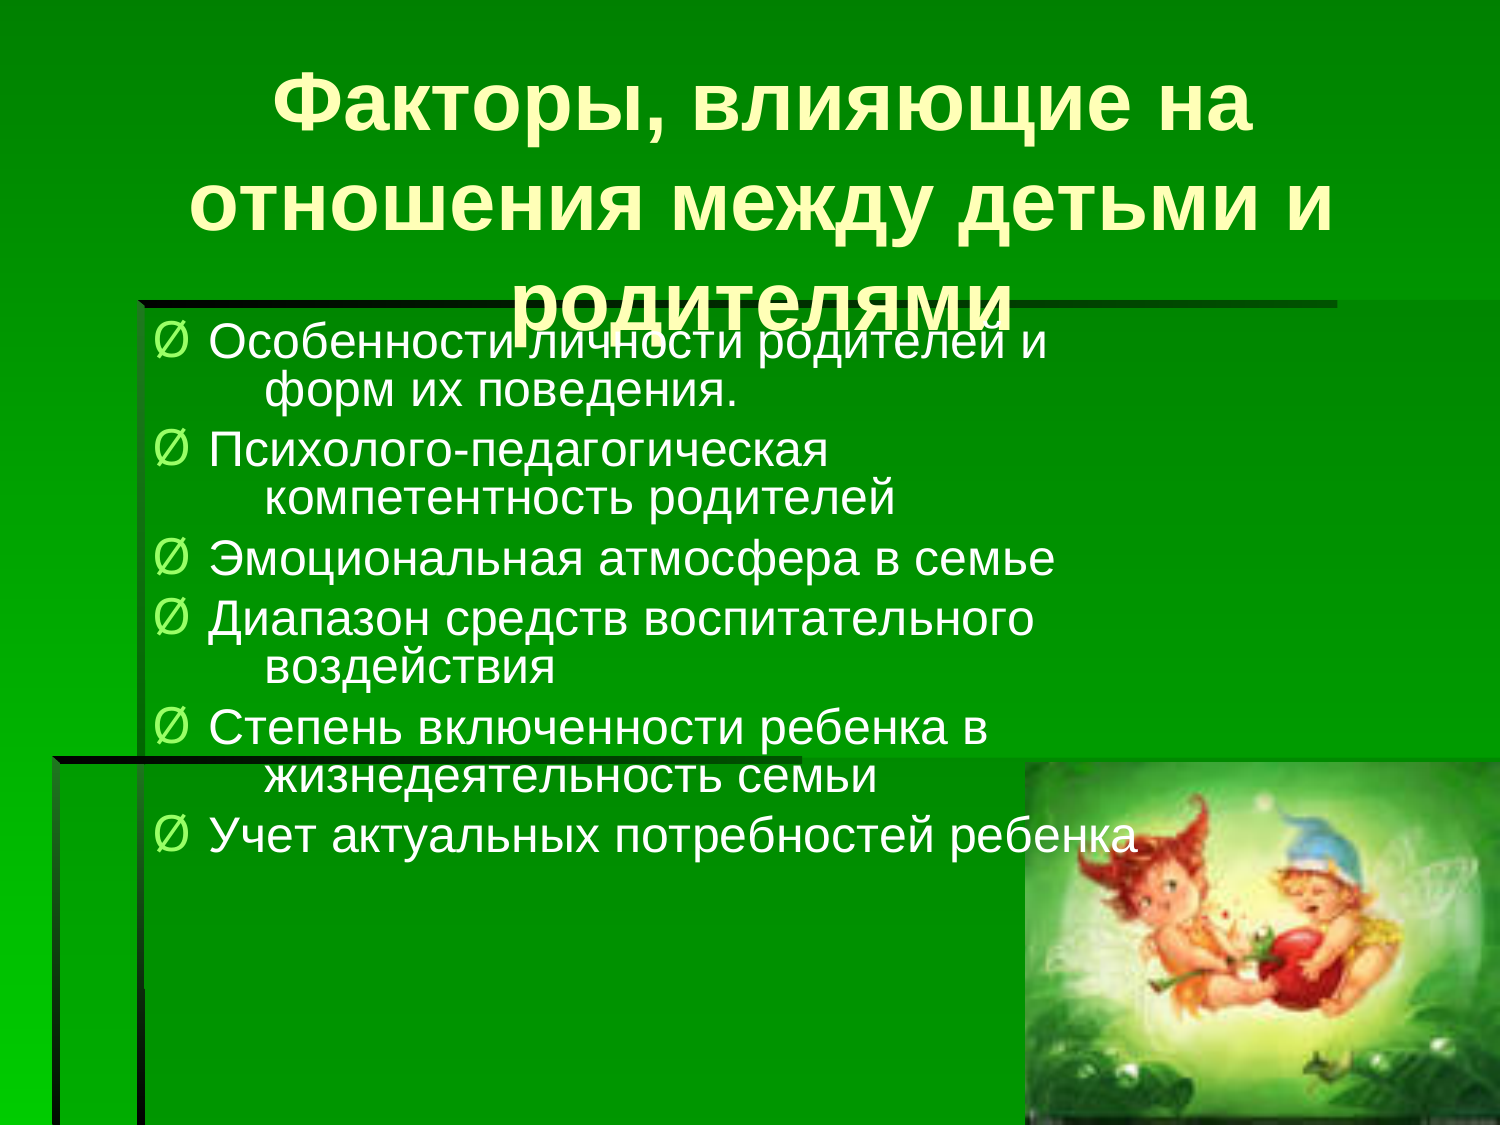

# Факторы, влияющие на отношения между детьми и родителями
Особенности личности родителей и форм их поведения.
Психолого-педагогическая компетентность родителей
Эмоциональная атмосфера в семье
Диапазон средств воспитательного воздействия
Степень включенности ребенка в жизнедеятельность семьи
Учет актуальных потребностей ребенка